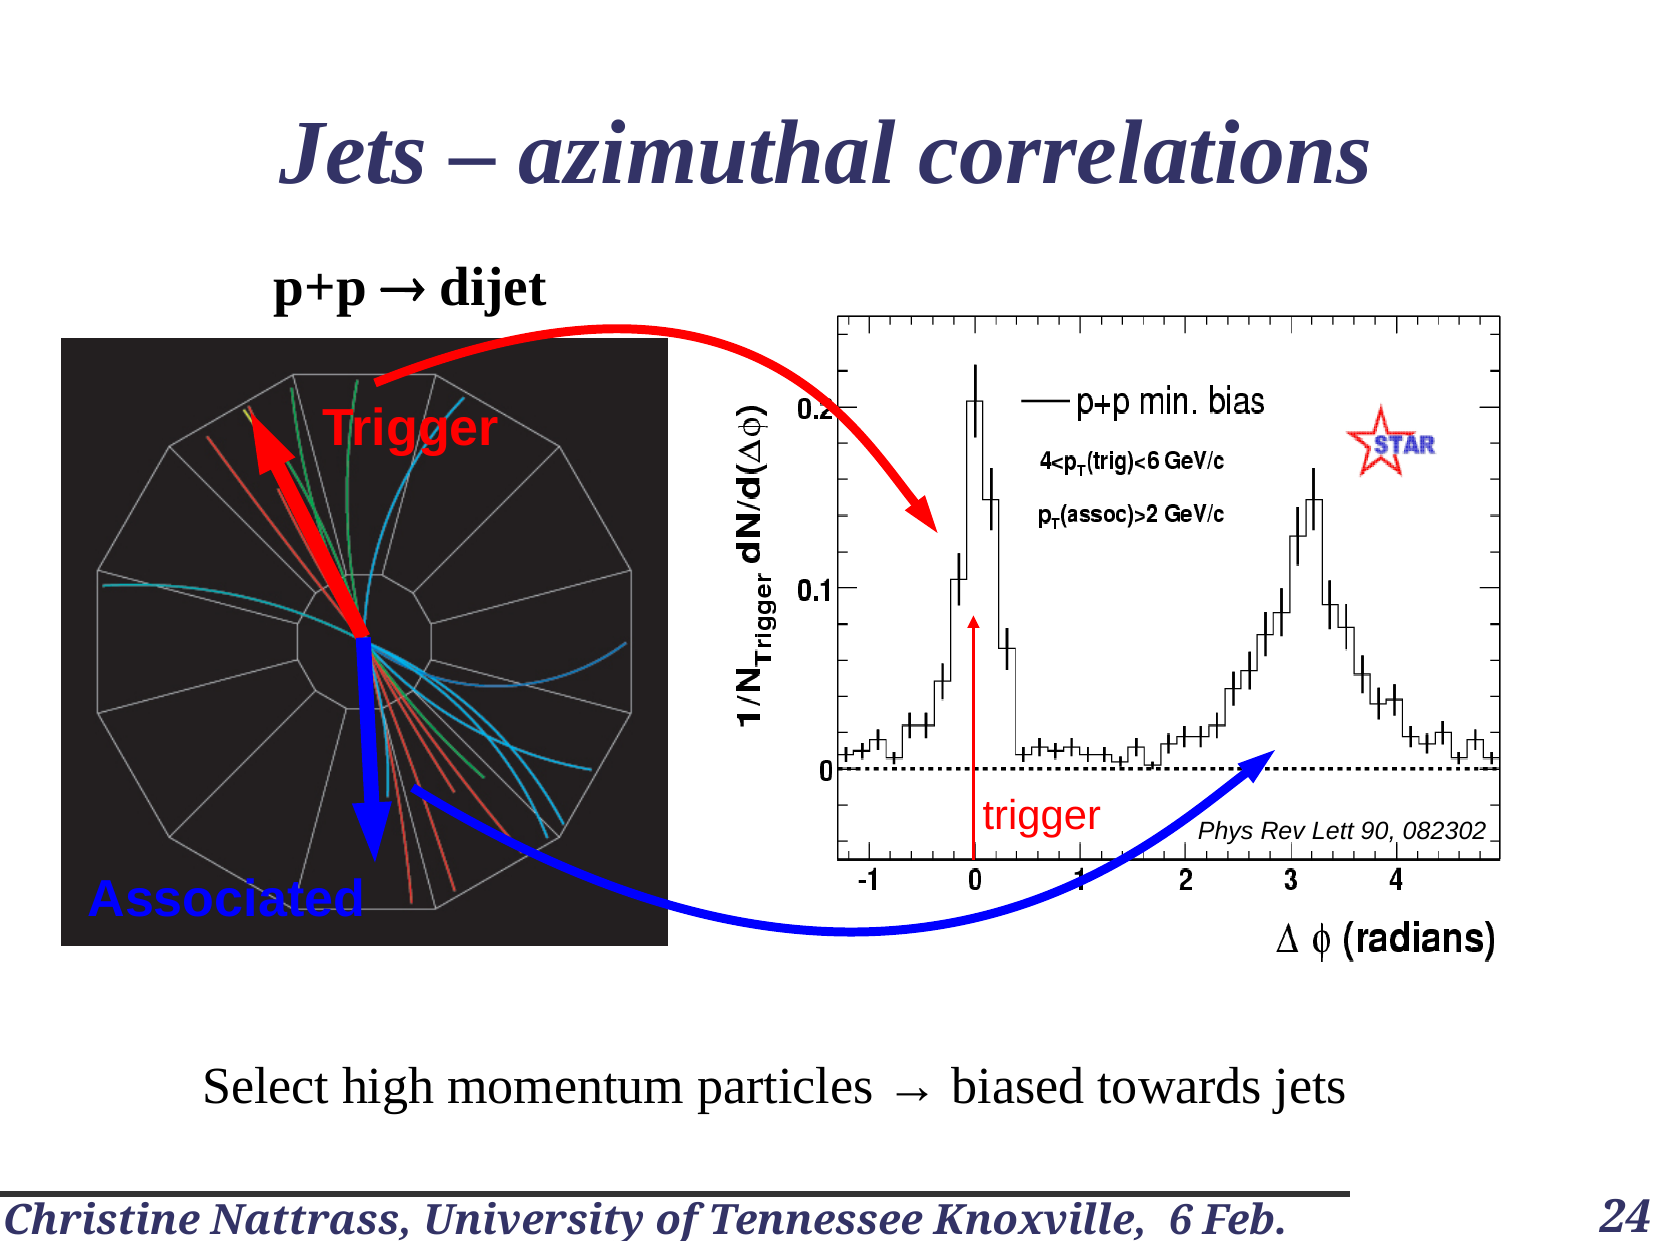

trigger
Phys Rev Lett 90, 082302
# Jets – azimuthal correlations
p+p  dijet
Trigger
Associated
Select high momentum particles → biased towards jets